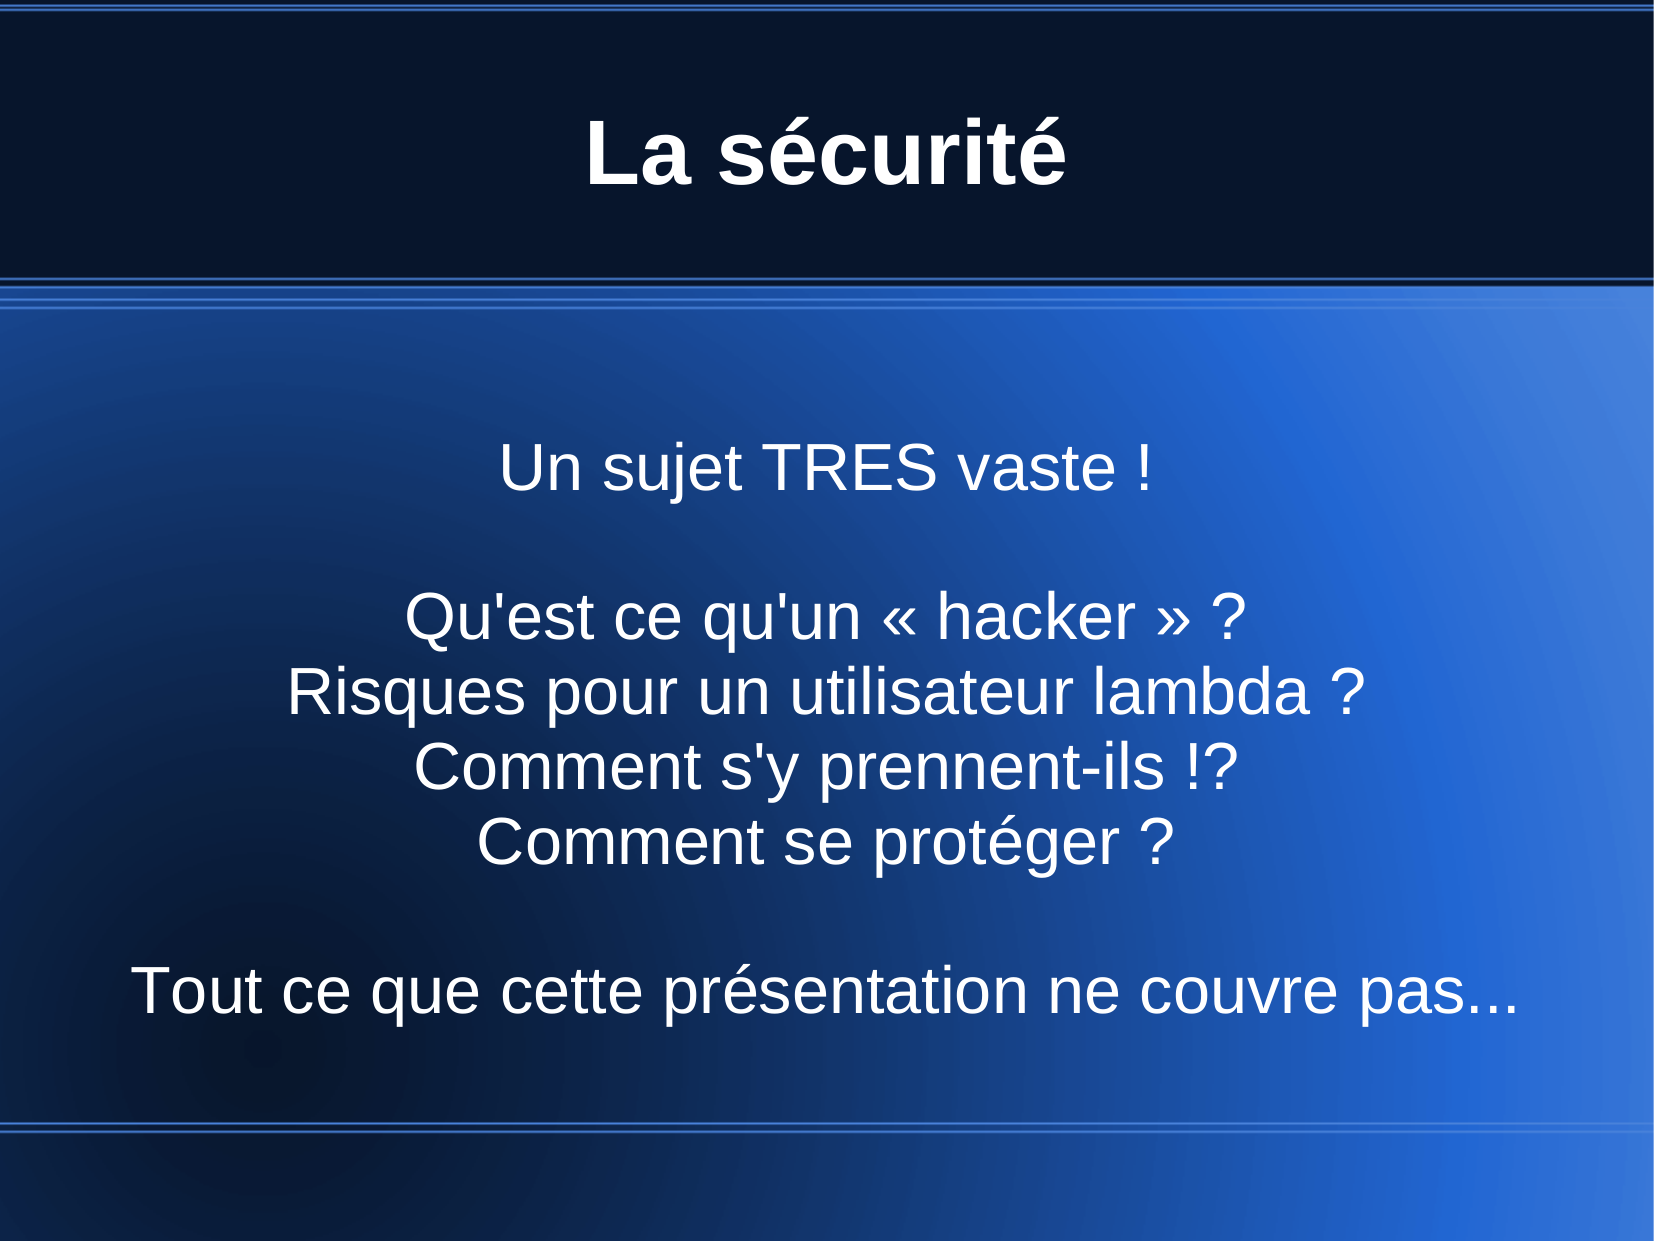

# La sécurité
Un sujet TRES vaste !
Qu'est ce qu'un « hacker » ?
Risques pour un utilisateur lambda ?
Comment s'y prennent-ils !?
Comment se protéger ?
Tout ce que cette présentation ne couvre pas...